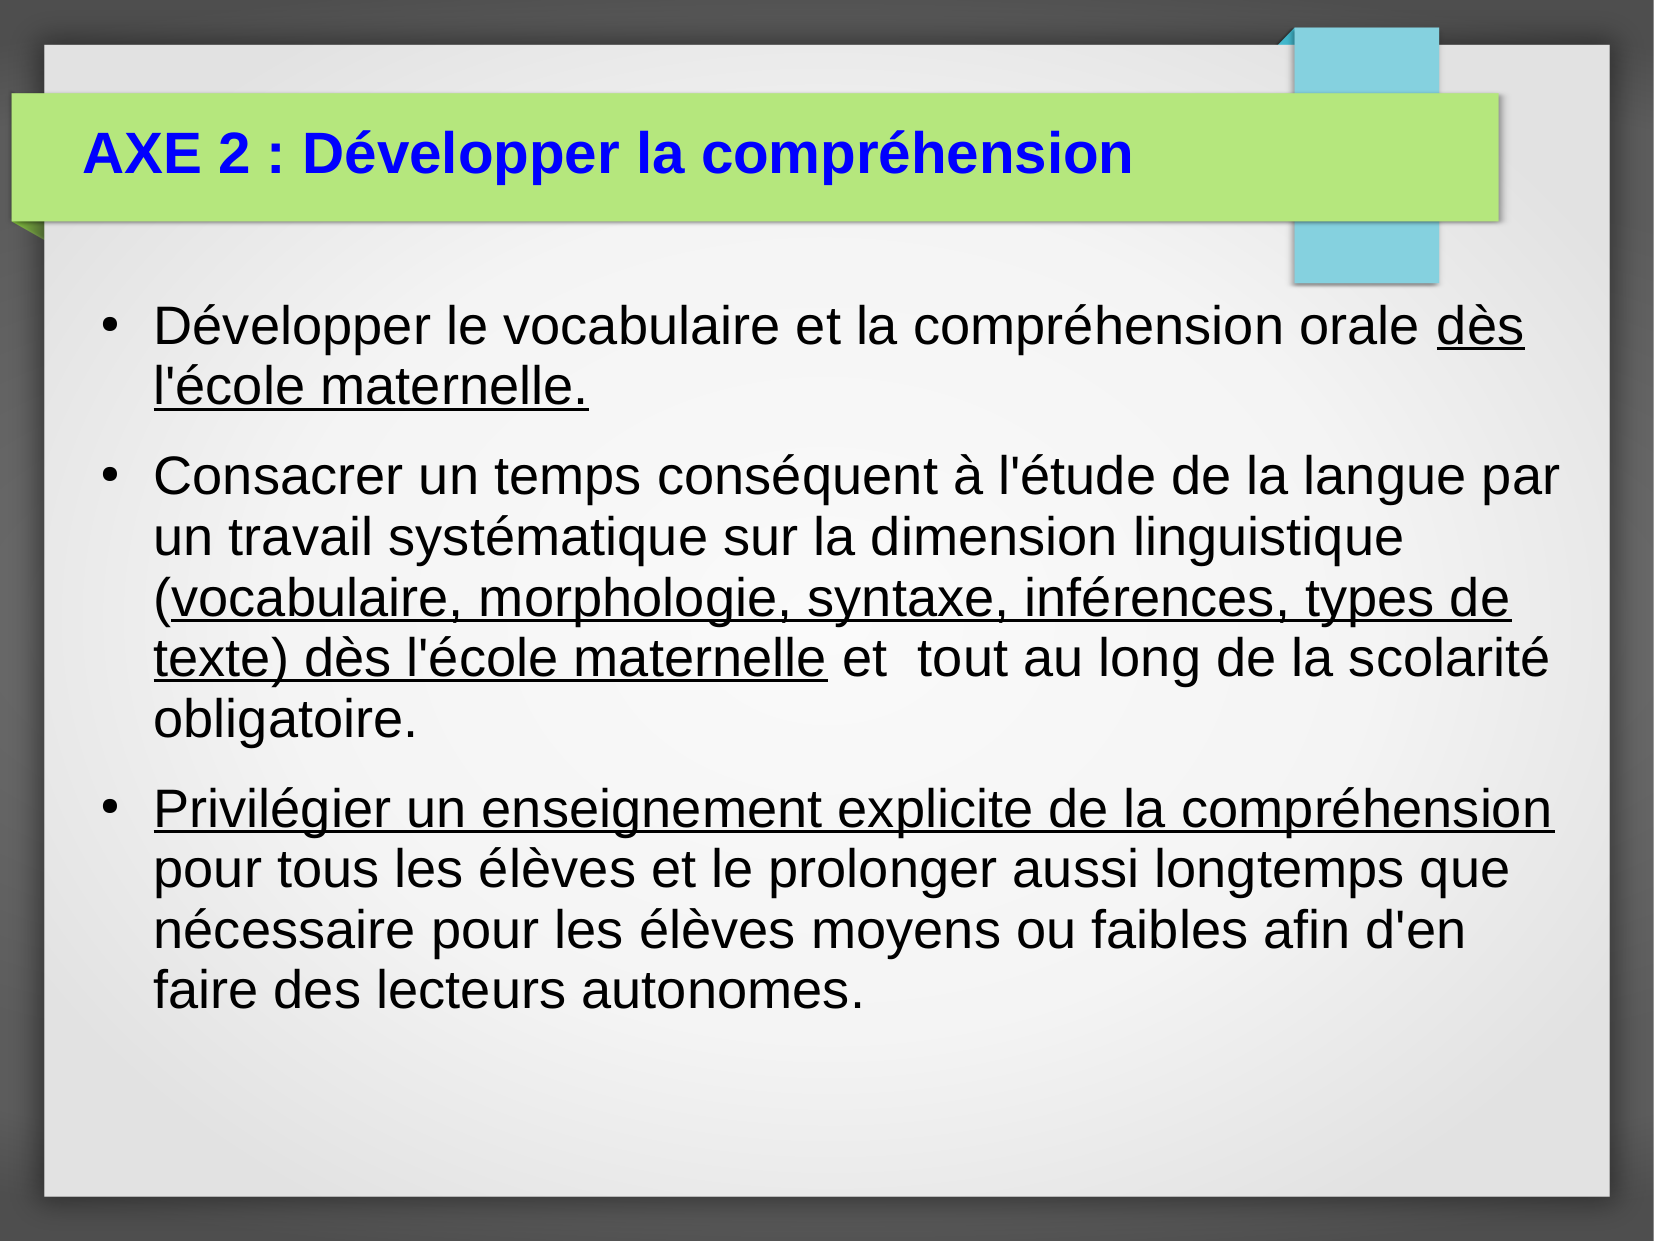

# AXE 2 : Développer la compréhension
Développer le vocabulaire et la compréhension orale dès l'école maternelle.
Consacrer un temps conséquent à l'étude de la langue par un travail systématique sur la dimension linguistique (vocabulaire, morphologie, syntaxe, inférences, types de texte) dès l'école maternelle et tout au long de la scolarité obligatoire.
Privilégier un enseignement explicite de la compréhension pour tous les élèves et le prolonger aussi longtemps que nécessaire pour les élèves moyens ou faibles afin d'en faire des lecteurs autonomes.